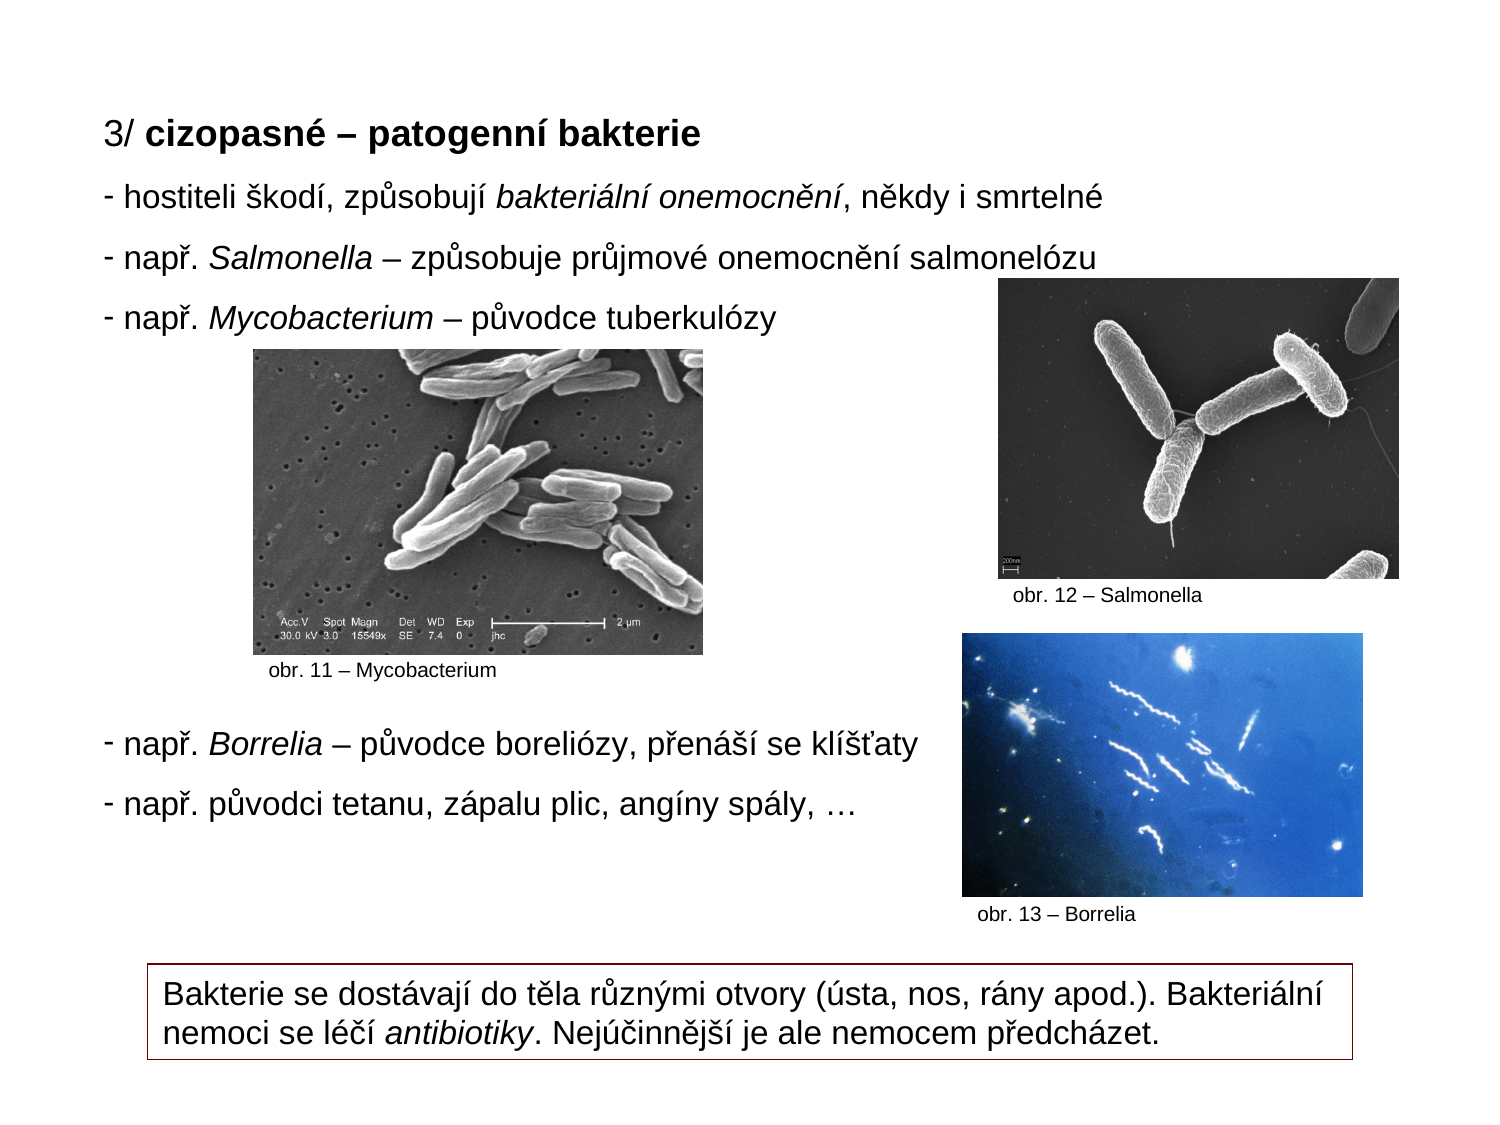

3/ cizopasné – patogenní bakterie
 hostiteli škodí, způsobují bakteriální onemocnění, někdy i smrtelné
 např. Salmonella – způsobuje průjmové onemocnění salmonelózu
 např. Mycobacterium – původce tuberkulózy
 např. Borrelia – původce boreliózy, přenáší se klíšťaty
 např. původci tetanu, zápalu plic, angíny spály, …
obr. 12 – Salmonella
obr. 11 – Mycobacterium
obr. 13 – Borrelia
Bakterie se dostávají do těla různými otvory (ústa, nos, rány apod.). Bakteriální nemoci se léčí antibiotiky. Nejúčinnější je ale nemocem předcházet.